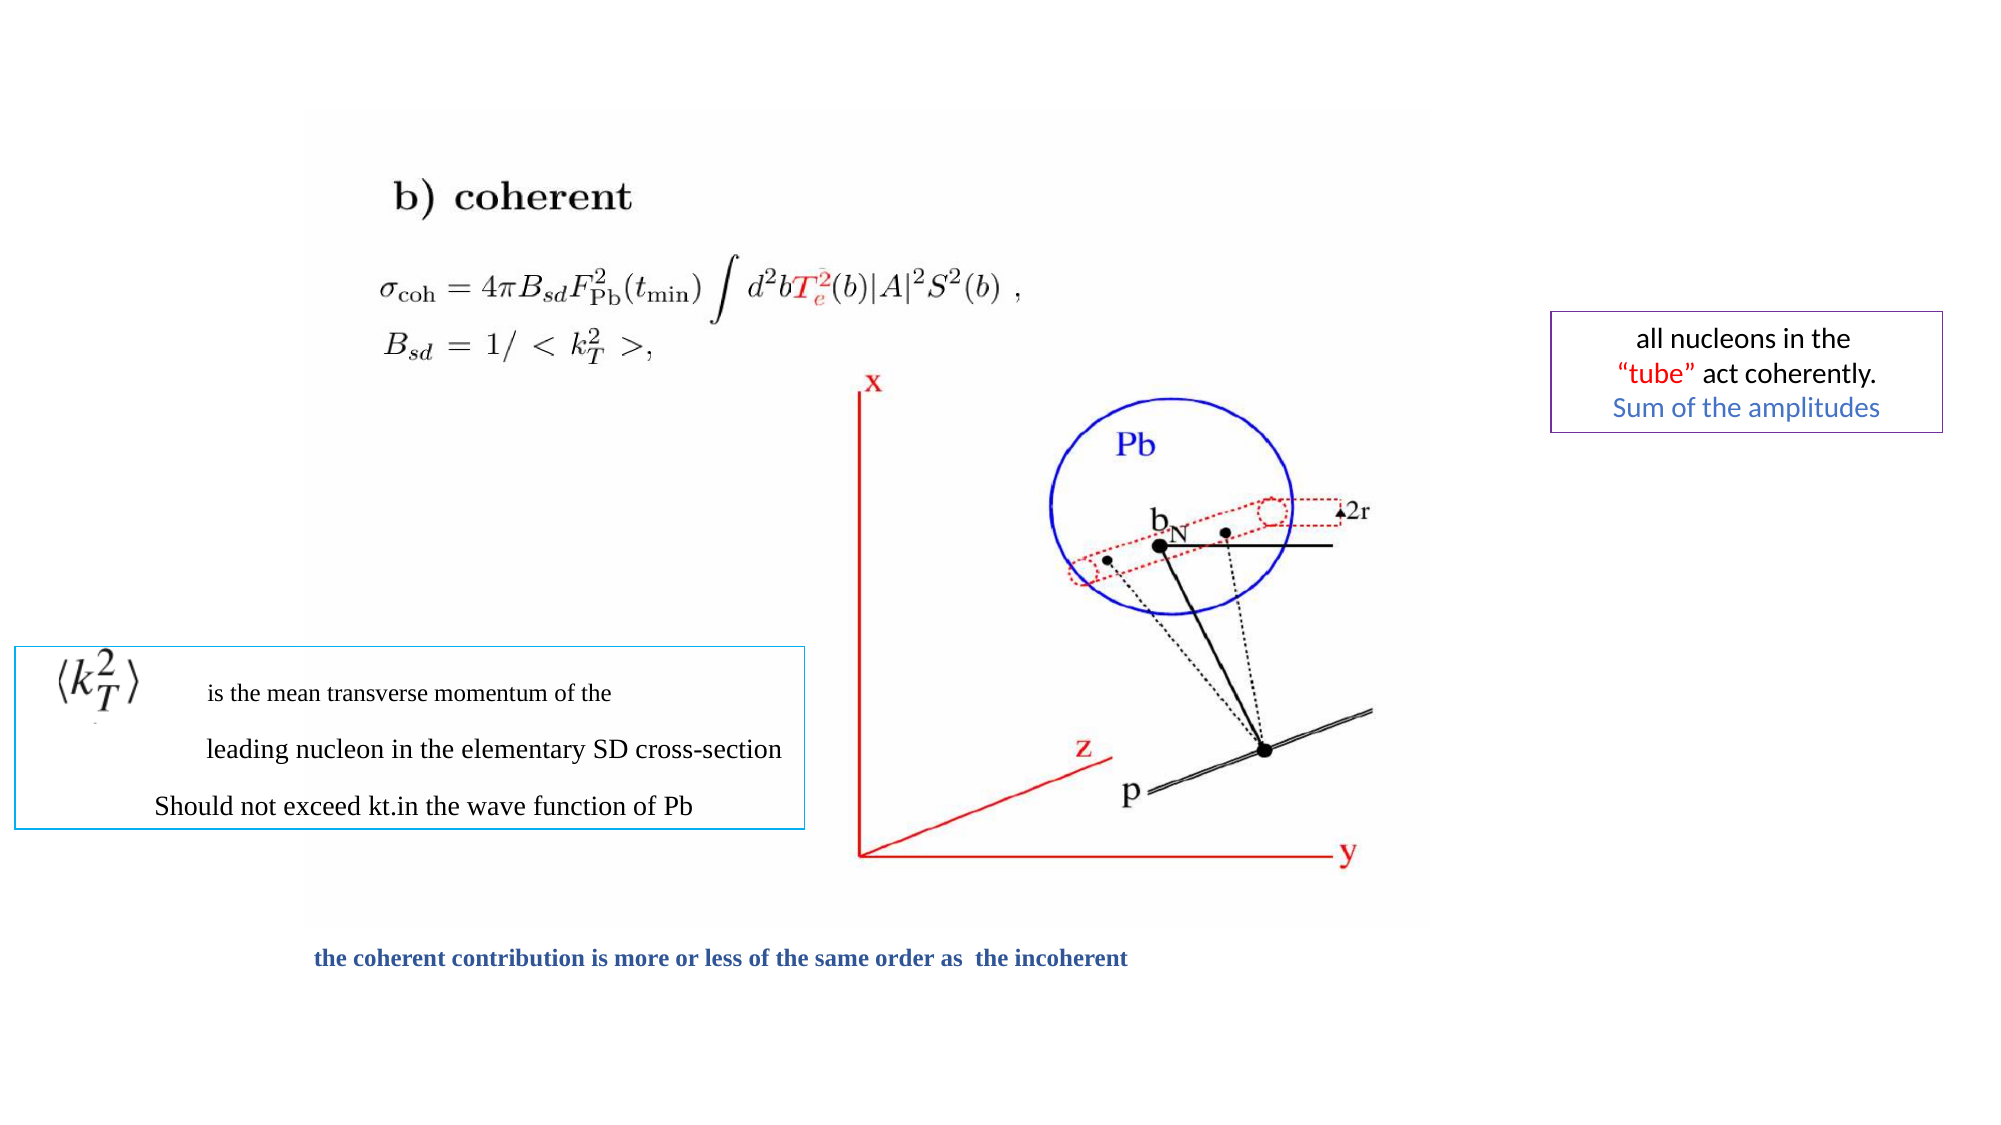

all nucleons in the
“tube” act coherently.
Sum of the amplitudes
 is the mean transverse momentum of the
 leading nucleon in the elementary SD cross-section
 Should not exceed kt.in the wave function of Pb
the coherent contribution is more or less of the same order as the incoherent